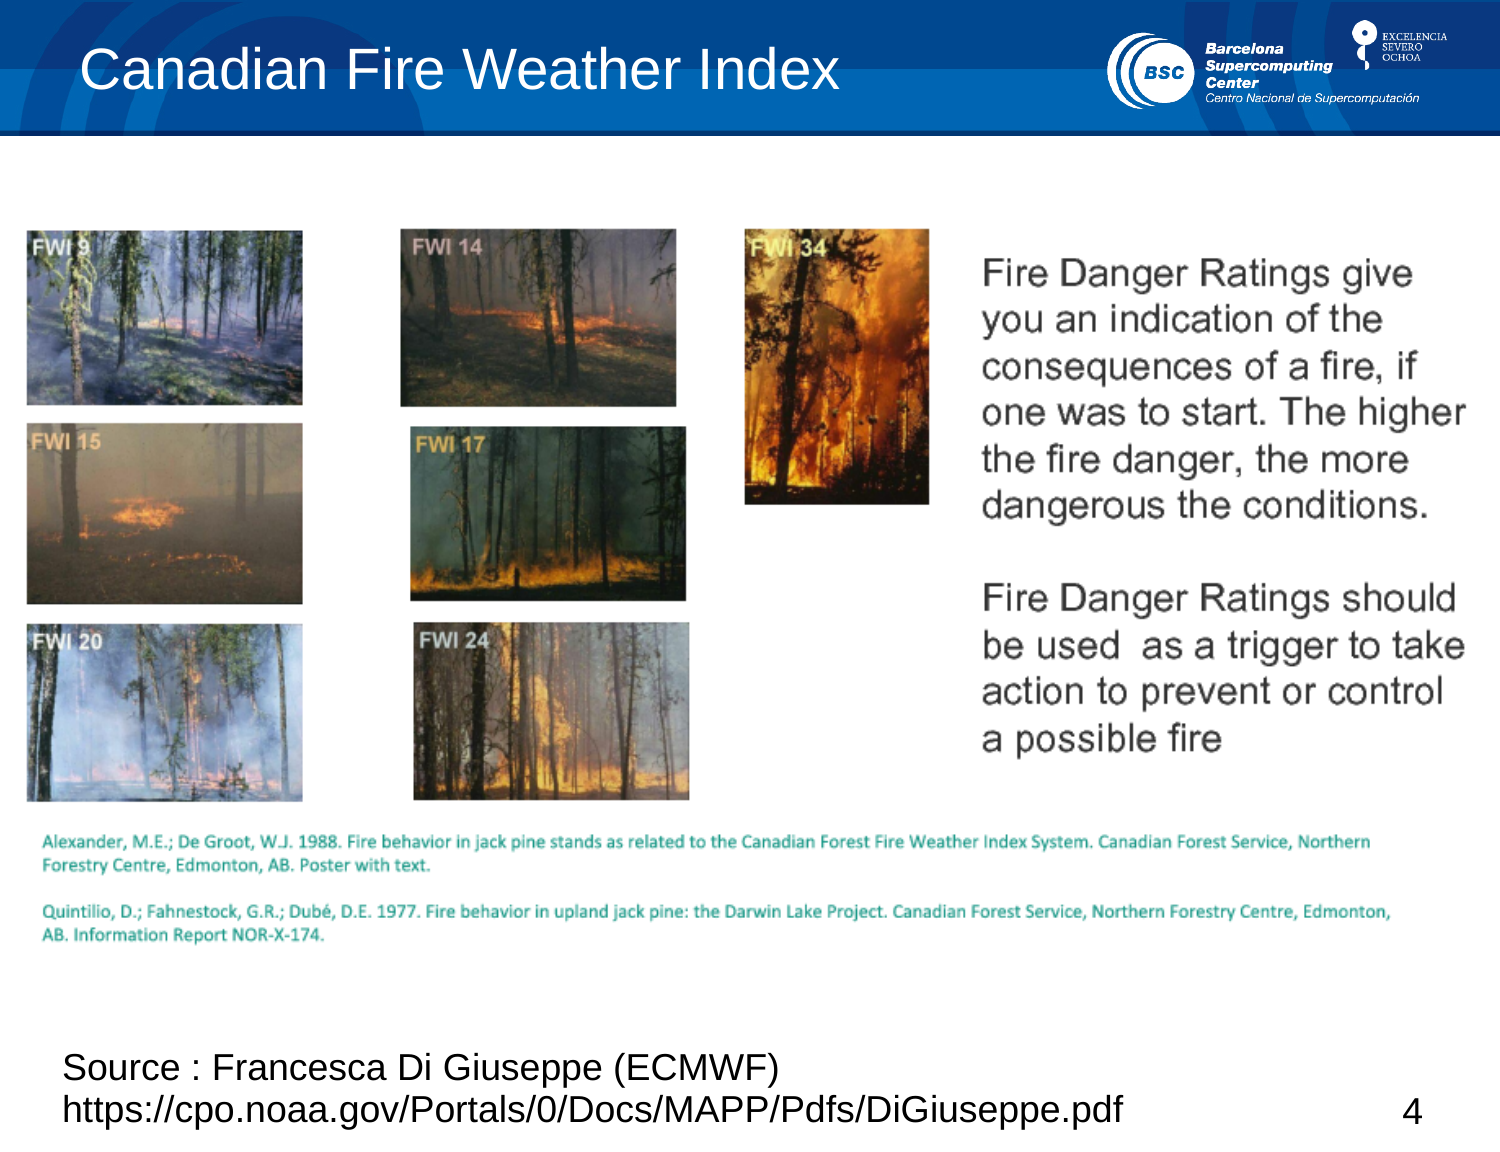

# Canadian Fire Weather Index
Source : Francesca Di Giuseppe (ECMWF)
https://cpo.noaa.gov/Portals/0/Docs/MAPP/Pdfs/DiGiuseppe.pdf